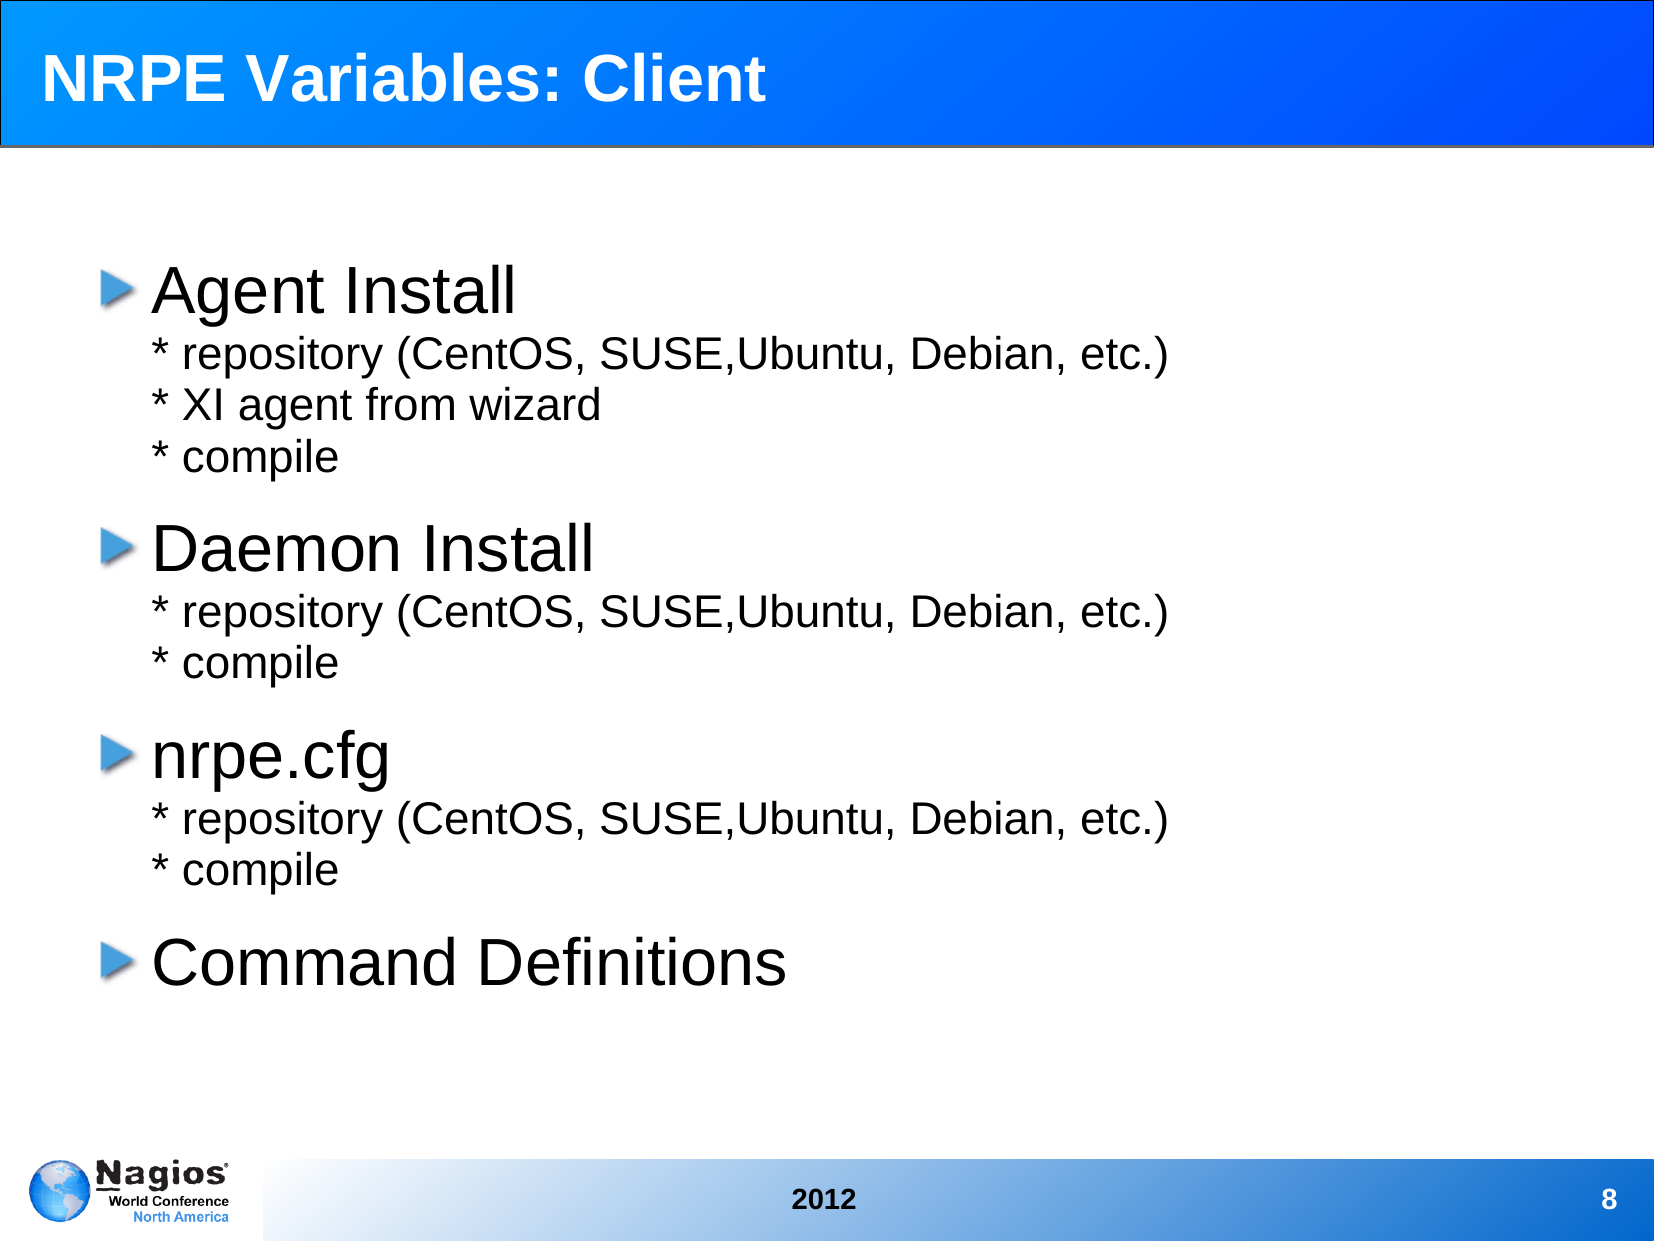

# NRPE Variables: Client
Agent Install
* repository (CentOS, SUSE,Ubuntu, Debian, etc.)
* XI agent from wizard
* compile
Daemon Install
* repository (CentOS, SUSE,Ubuntu, Debian, etc.)
* compile
nrpe.cfg
* repository (CentOS, SUSE,Ubuntu, Debian, etc.)
* compile
Command Definitions
2011
8